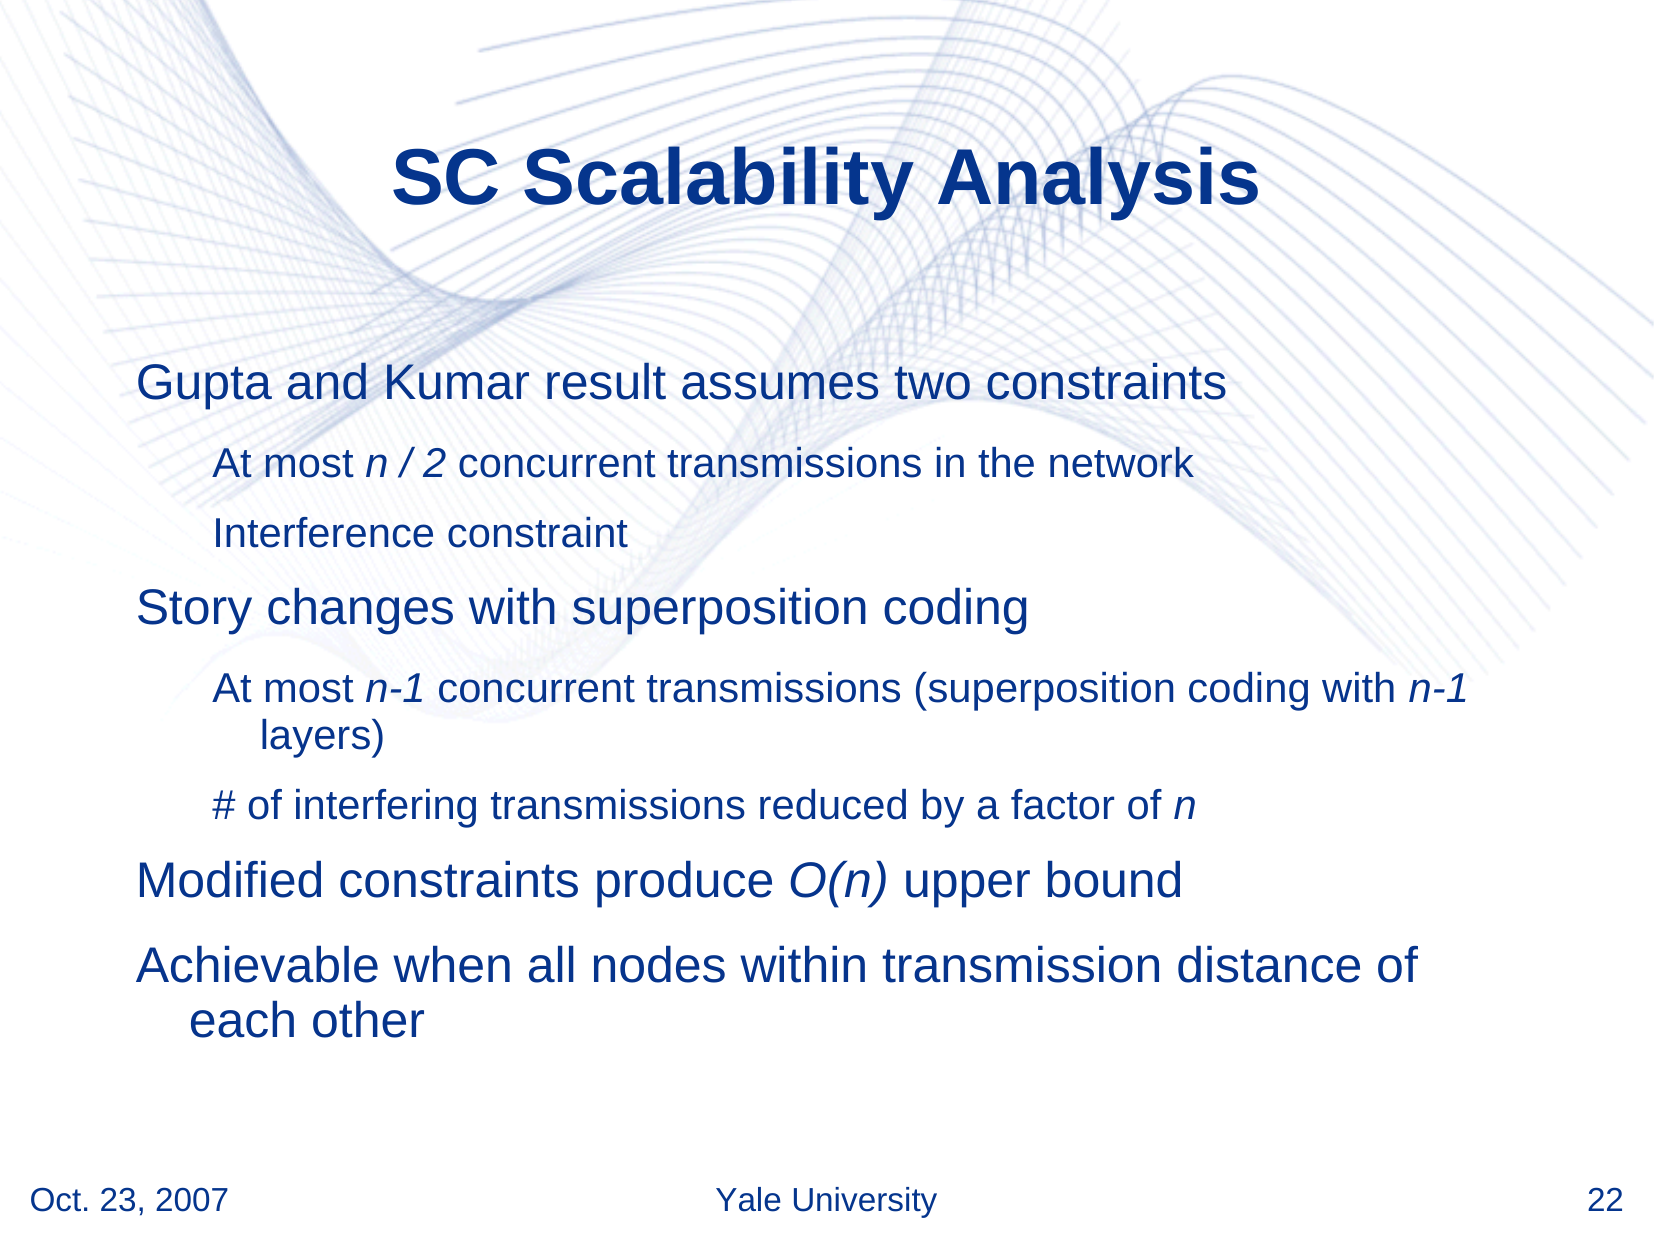

# SC Scalability Analysis
Gupta and Kumar result assumes two constraints
At most n / 2 concurrent transmissions in the network
Interference constraint
Story changes with superposition coding
At most n-1 concurrent transmissions (superposition coding with n-1 layers)
# of interfering transmissions reduced by a factor of n
Modified constraints produce O(n) upper bound
Achievable when all nodes within transmission distance of each other
Oct. 23, 2007
Yale University
22